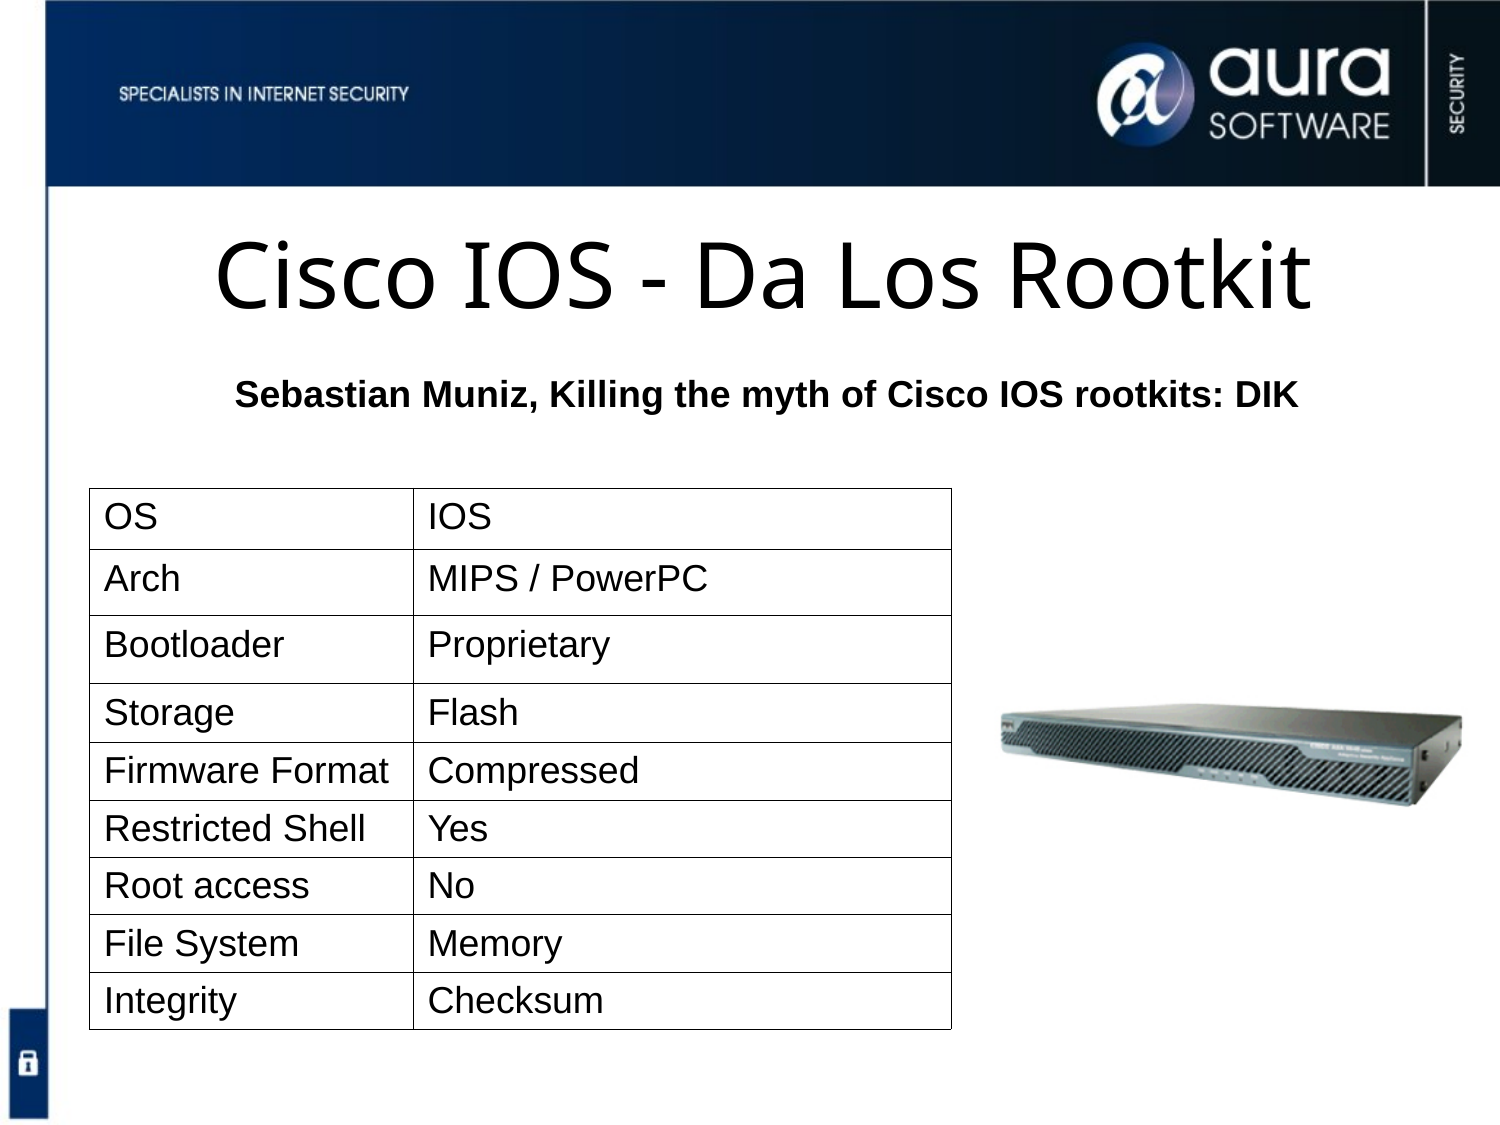

# Cisco IOS - Da Los Rootkit
Sebastian Muniz, Killing the myth of Cisco IOS rootkits: DIK
| OS | IOS |
| --- | --- |
| Arch | MIPS / PowerPC |
| Bootloader | Proprietary |
| Storage | Flash |
| Firmware Format | Compressed |
| Restricted Shell | Yes |
| Root access | No |
| File System | Memory |
| Integrity | Checksum |